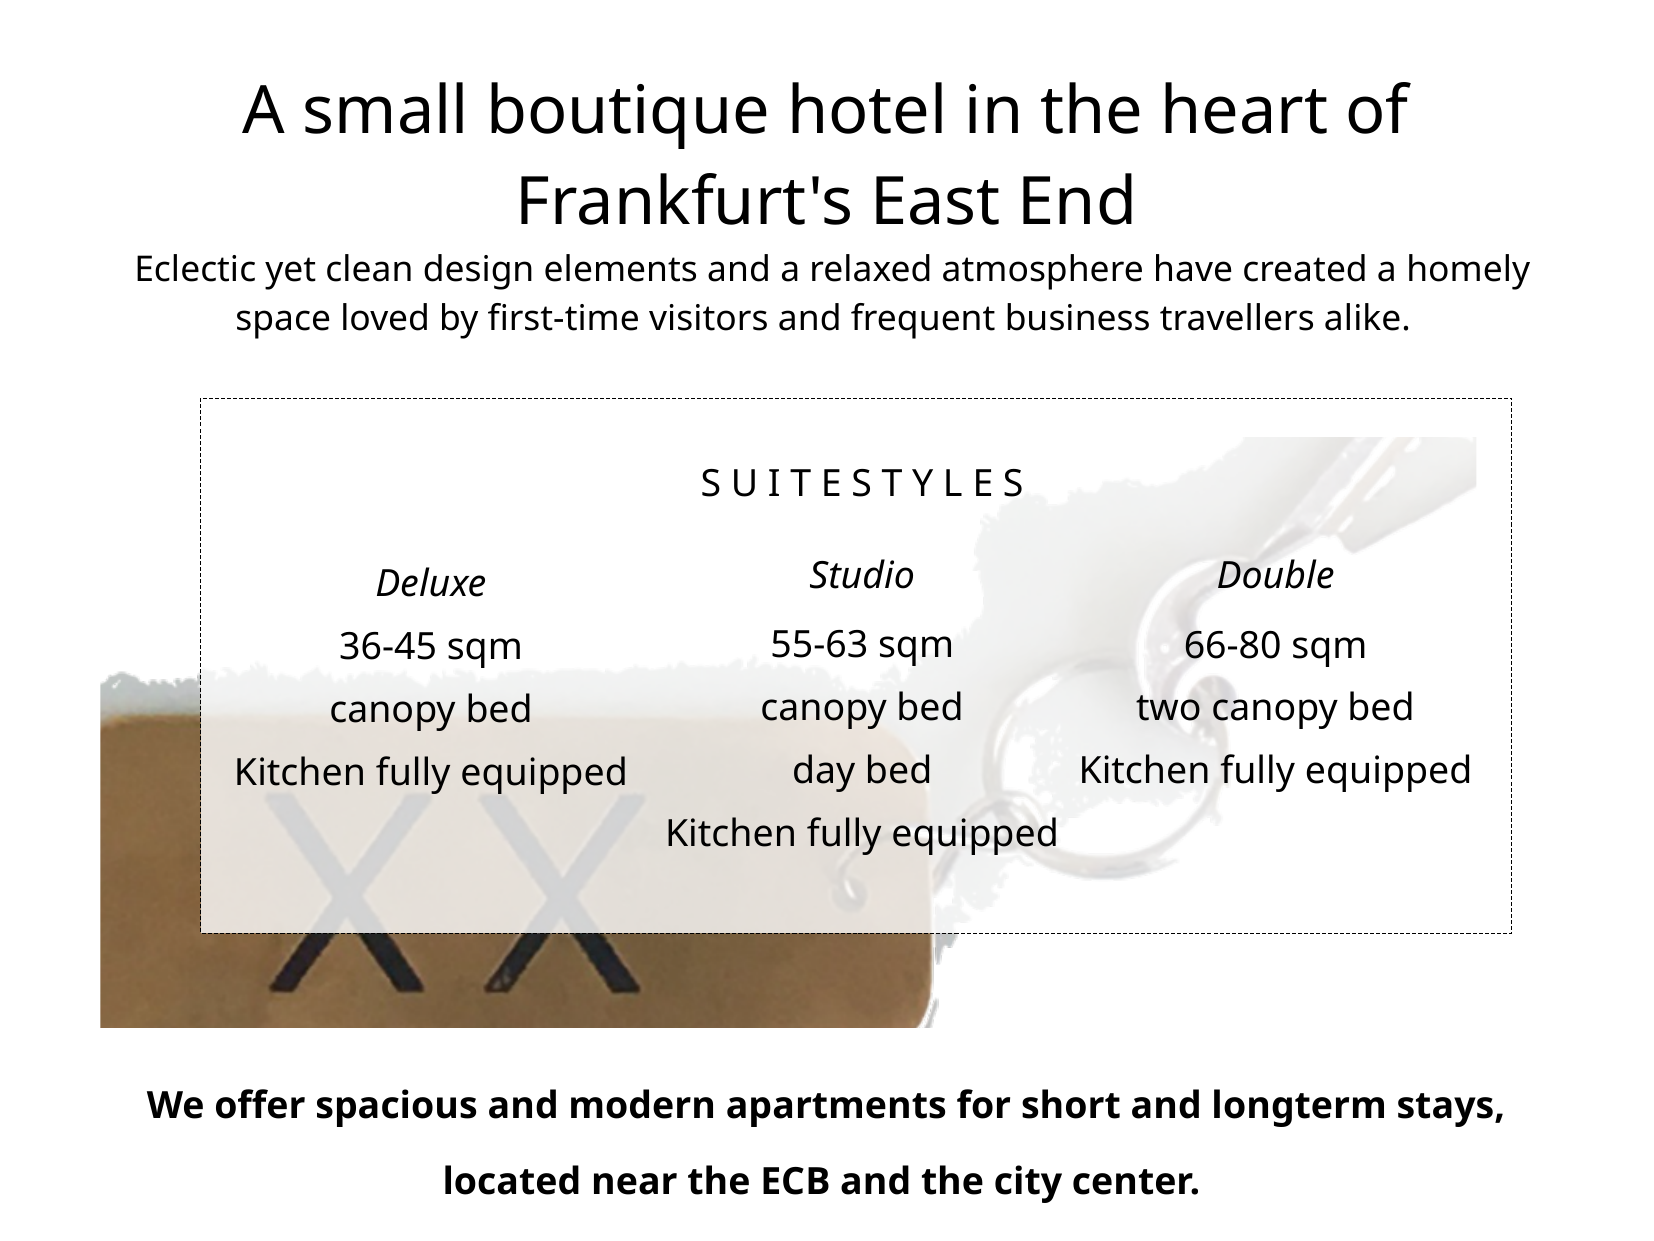

# A small boutique hotel in the heart of Frankfurt's East End
Eclectic yet clean design elements and a relaxed atmosphere have created a homely space loved by first-time visitors and frequent business travellers alike.
S U I T E S T Y L E S
Studio
55-63 sqm
canopy bed
day bed
Kitchen fully equipped
Double
66-80 sqm
two canopy bed
Kitchen fully equipped
Deluxe
36-45 sqm
canopy bed
Kitchen fully equipped
We offer spacious and modern apartments for short and longterm stays, located near the ECB and the city center.